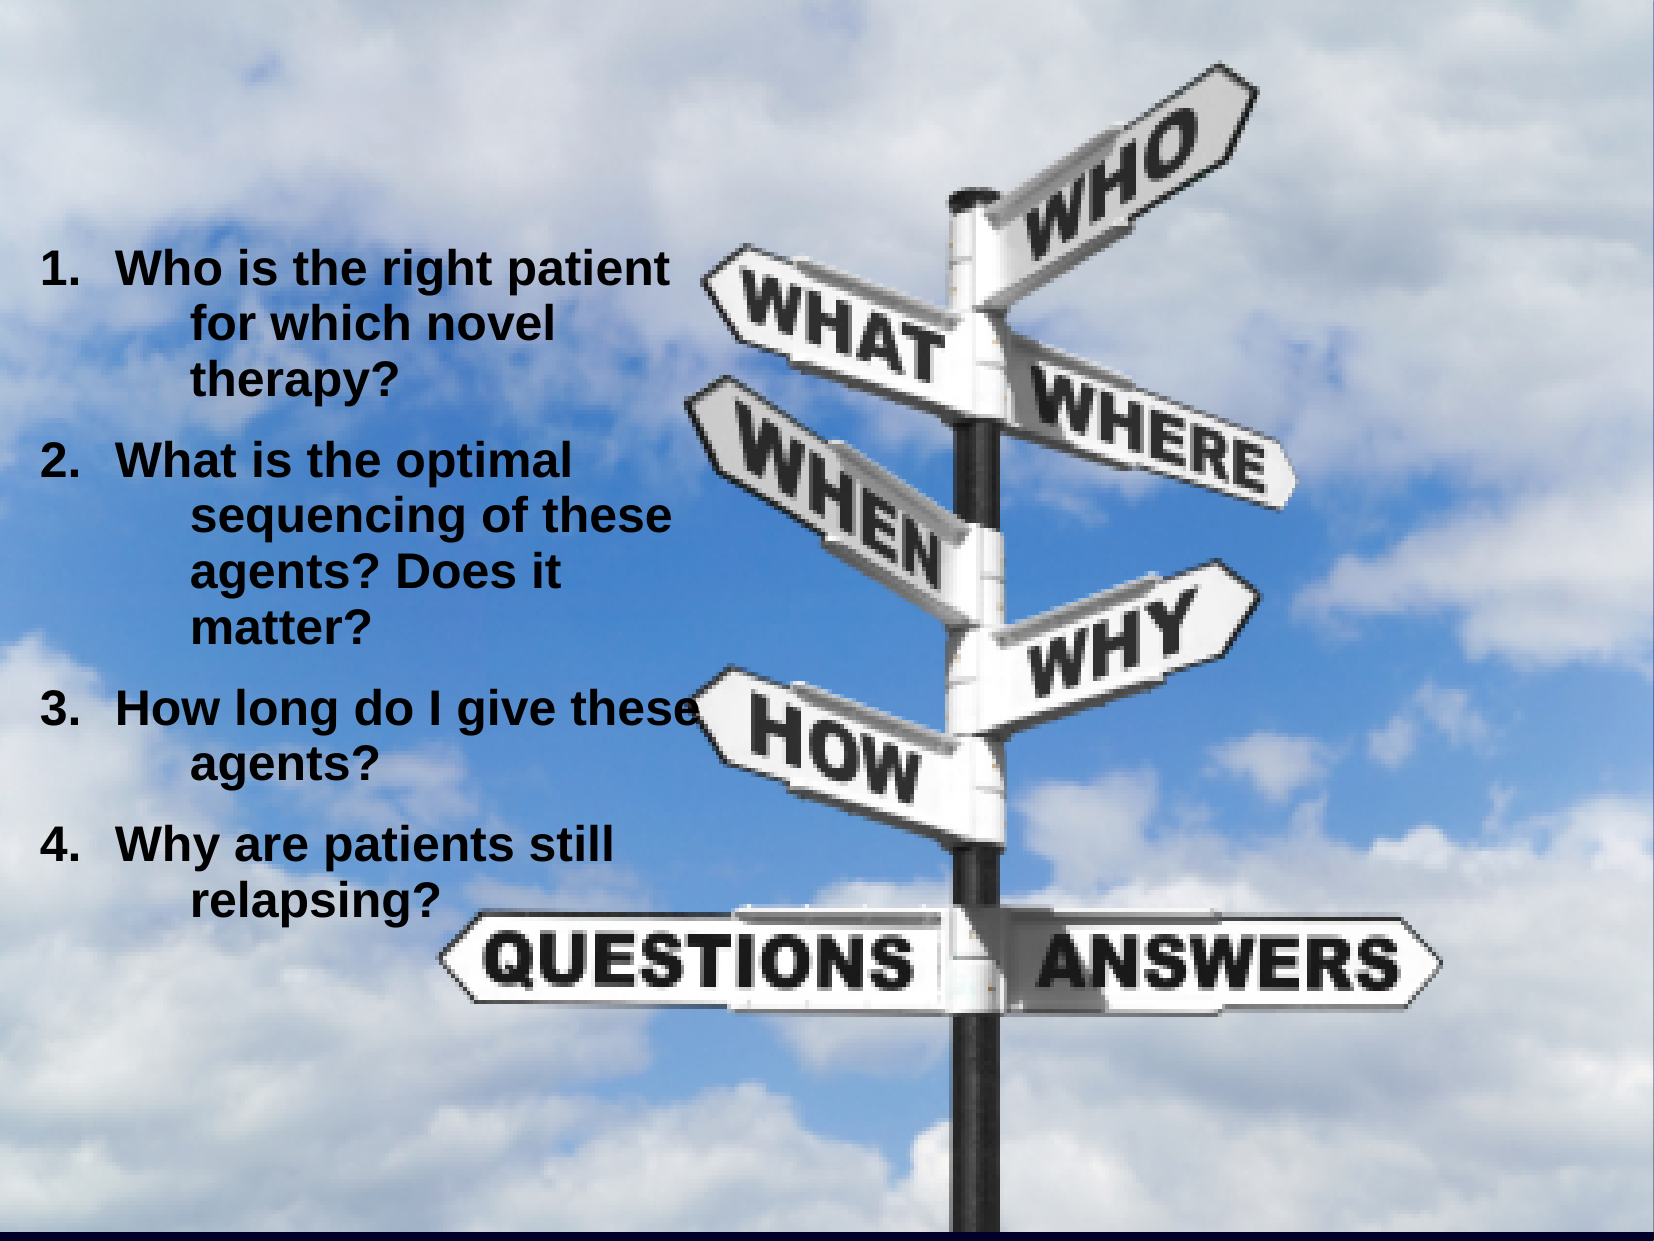

Who is the right patient for which novel therapy?
What is the optimal sequencing of these agents? Does it matter?
How long do I give these agents?
Why are patients still relapsing?